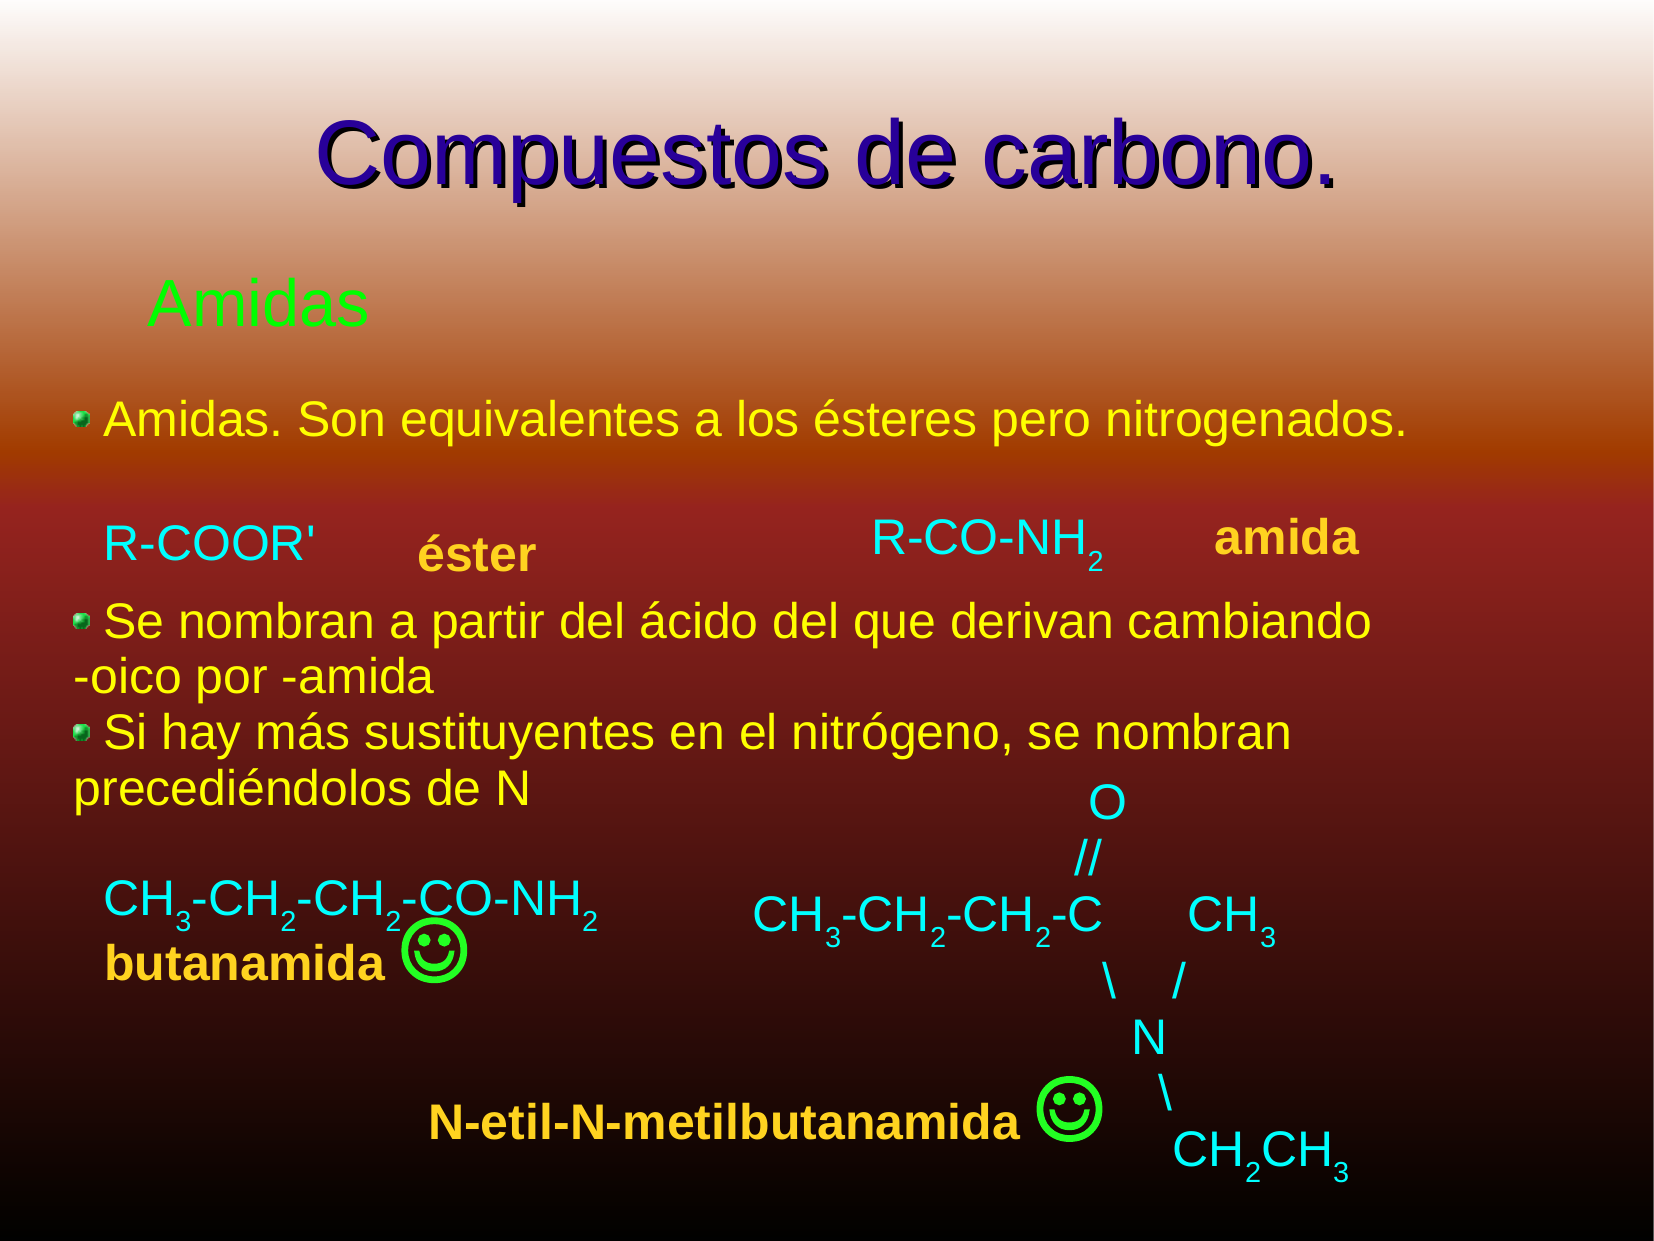

# Compuestos de carbono.
Amidas
 Amidas. Son equivalentes a los ésteres pero nitrogenados.
R-CO-NH2
amida
R-COOR'
éster
 Se nombran a partir del ácido del que derivan cambiando -oico por -amida
 Si hay más sustituyentes en el nitrógeno, se nombran precediéndolos de N
 O
 //
CH3-CH2-CH2-C CH3
 \ /
 N
 \
 CH2CH3
CH3-CH2-CH2-CO-NH2
butanamida 
N-etil-N-metilbutanamida 